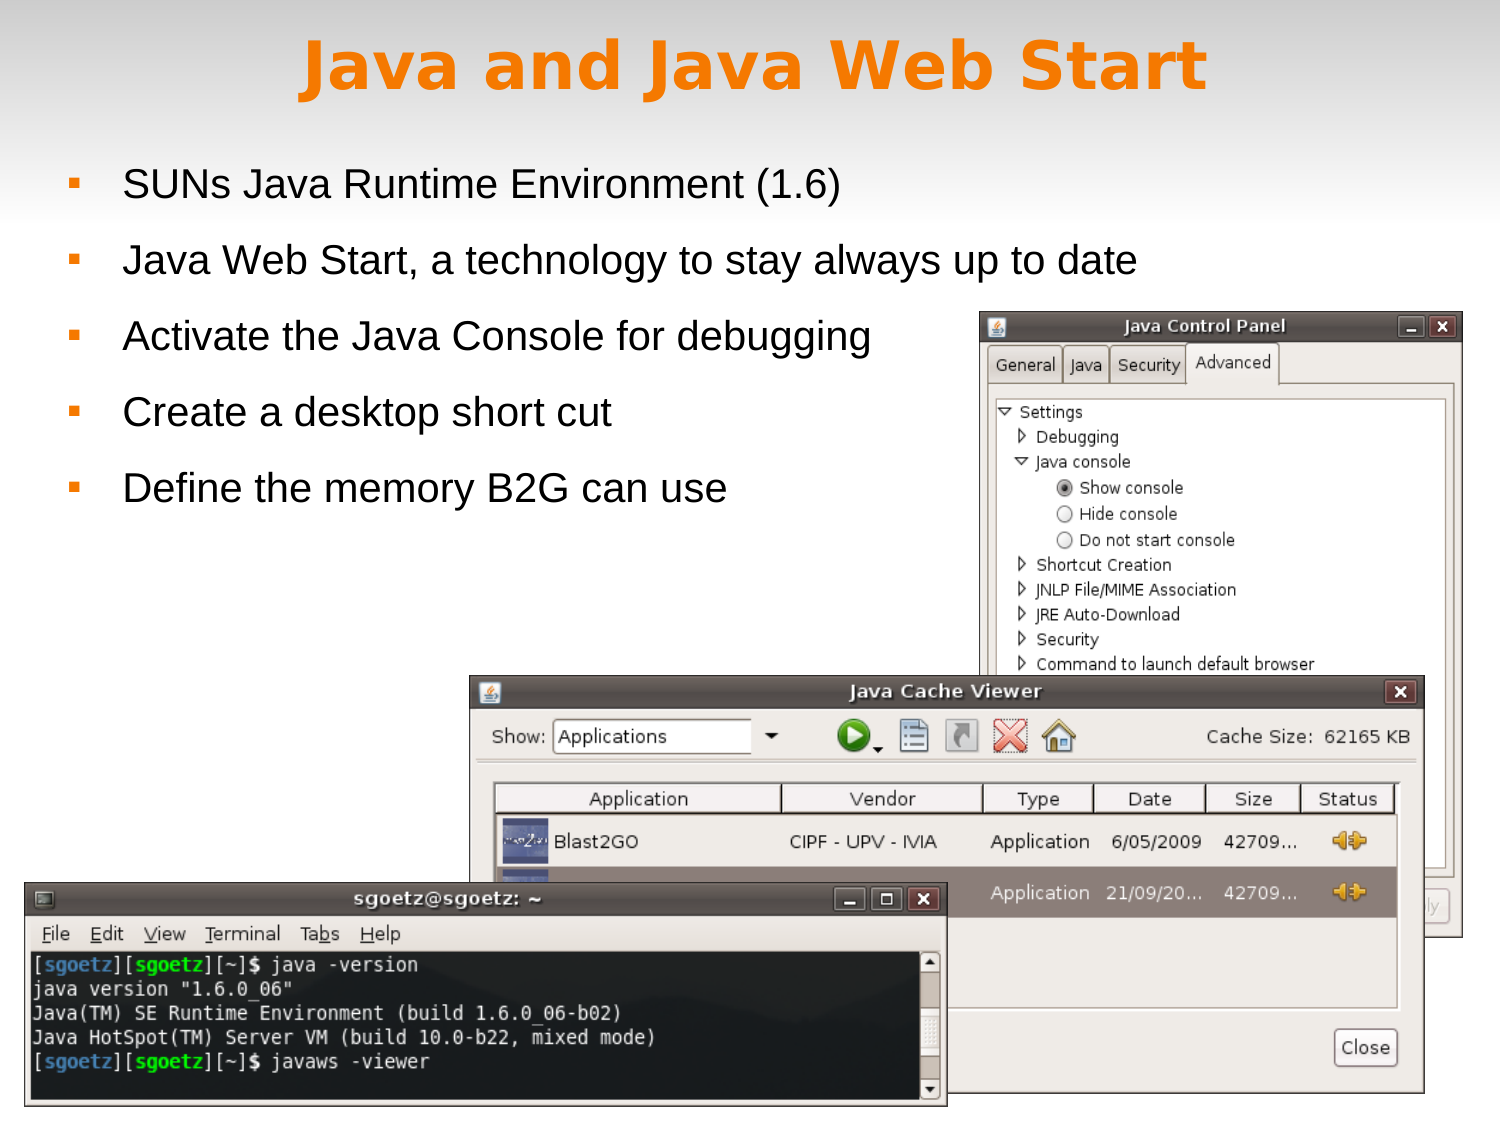

# Java and Java Web Start
SUNs Java Runtime Environment (1.6)
Java Web Start, a technology to stay always up to date
Activate the Java Console for debugging
Create a desktop short cut
Define the memory B2G can use